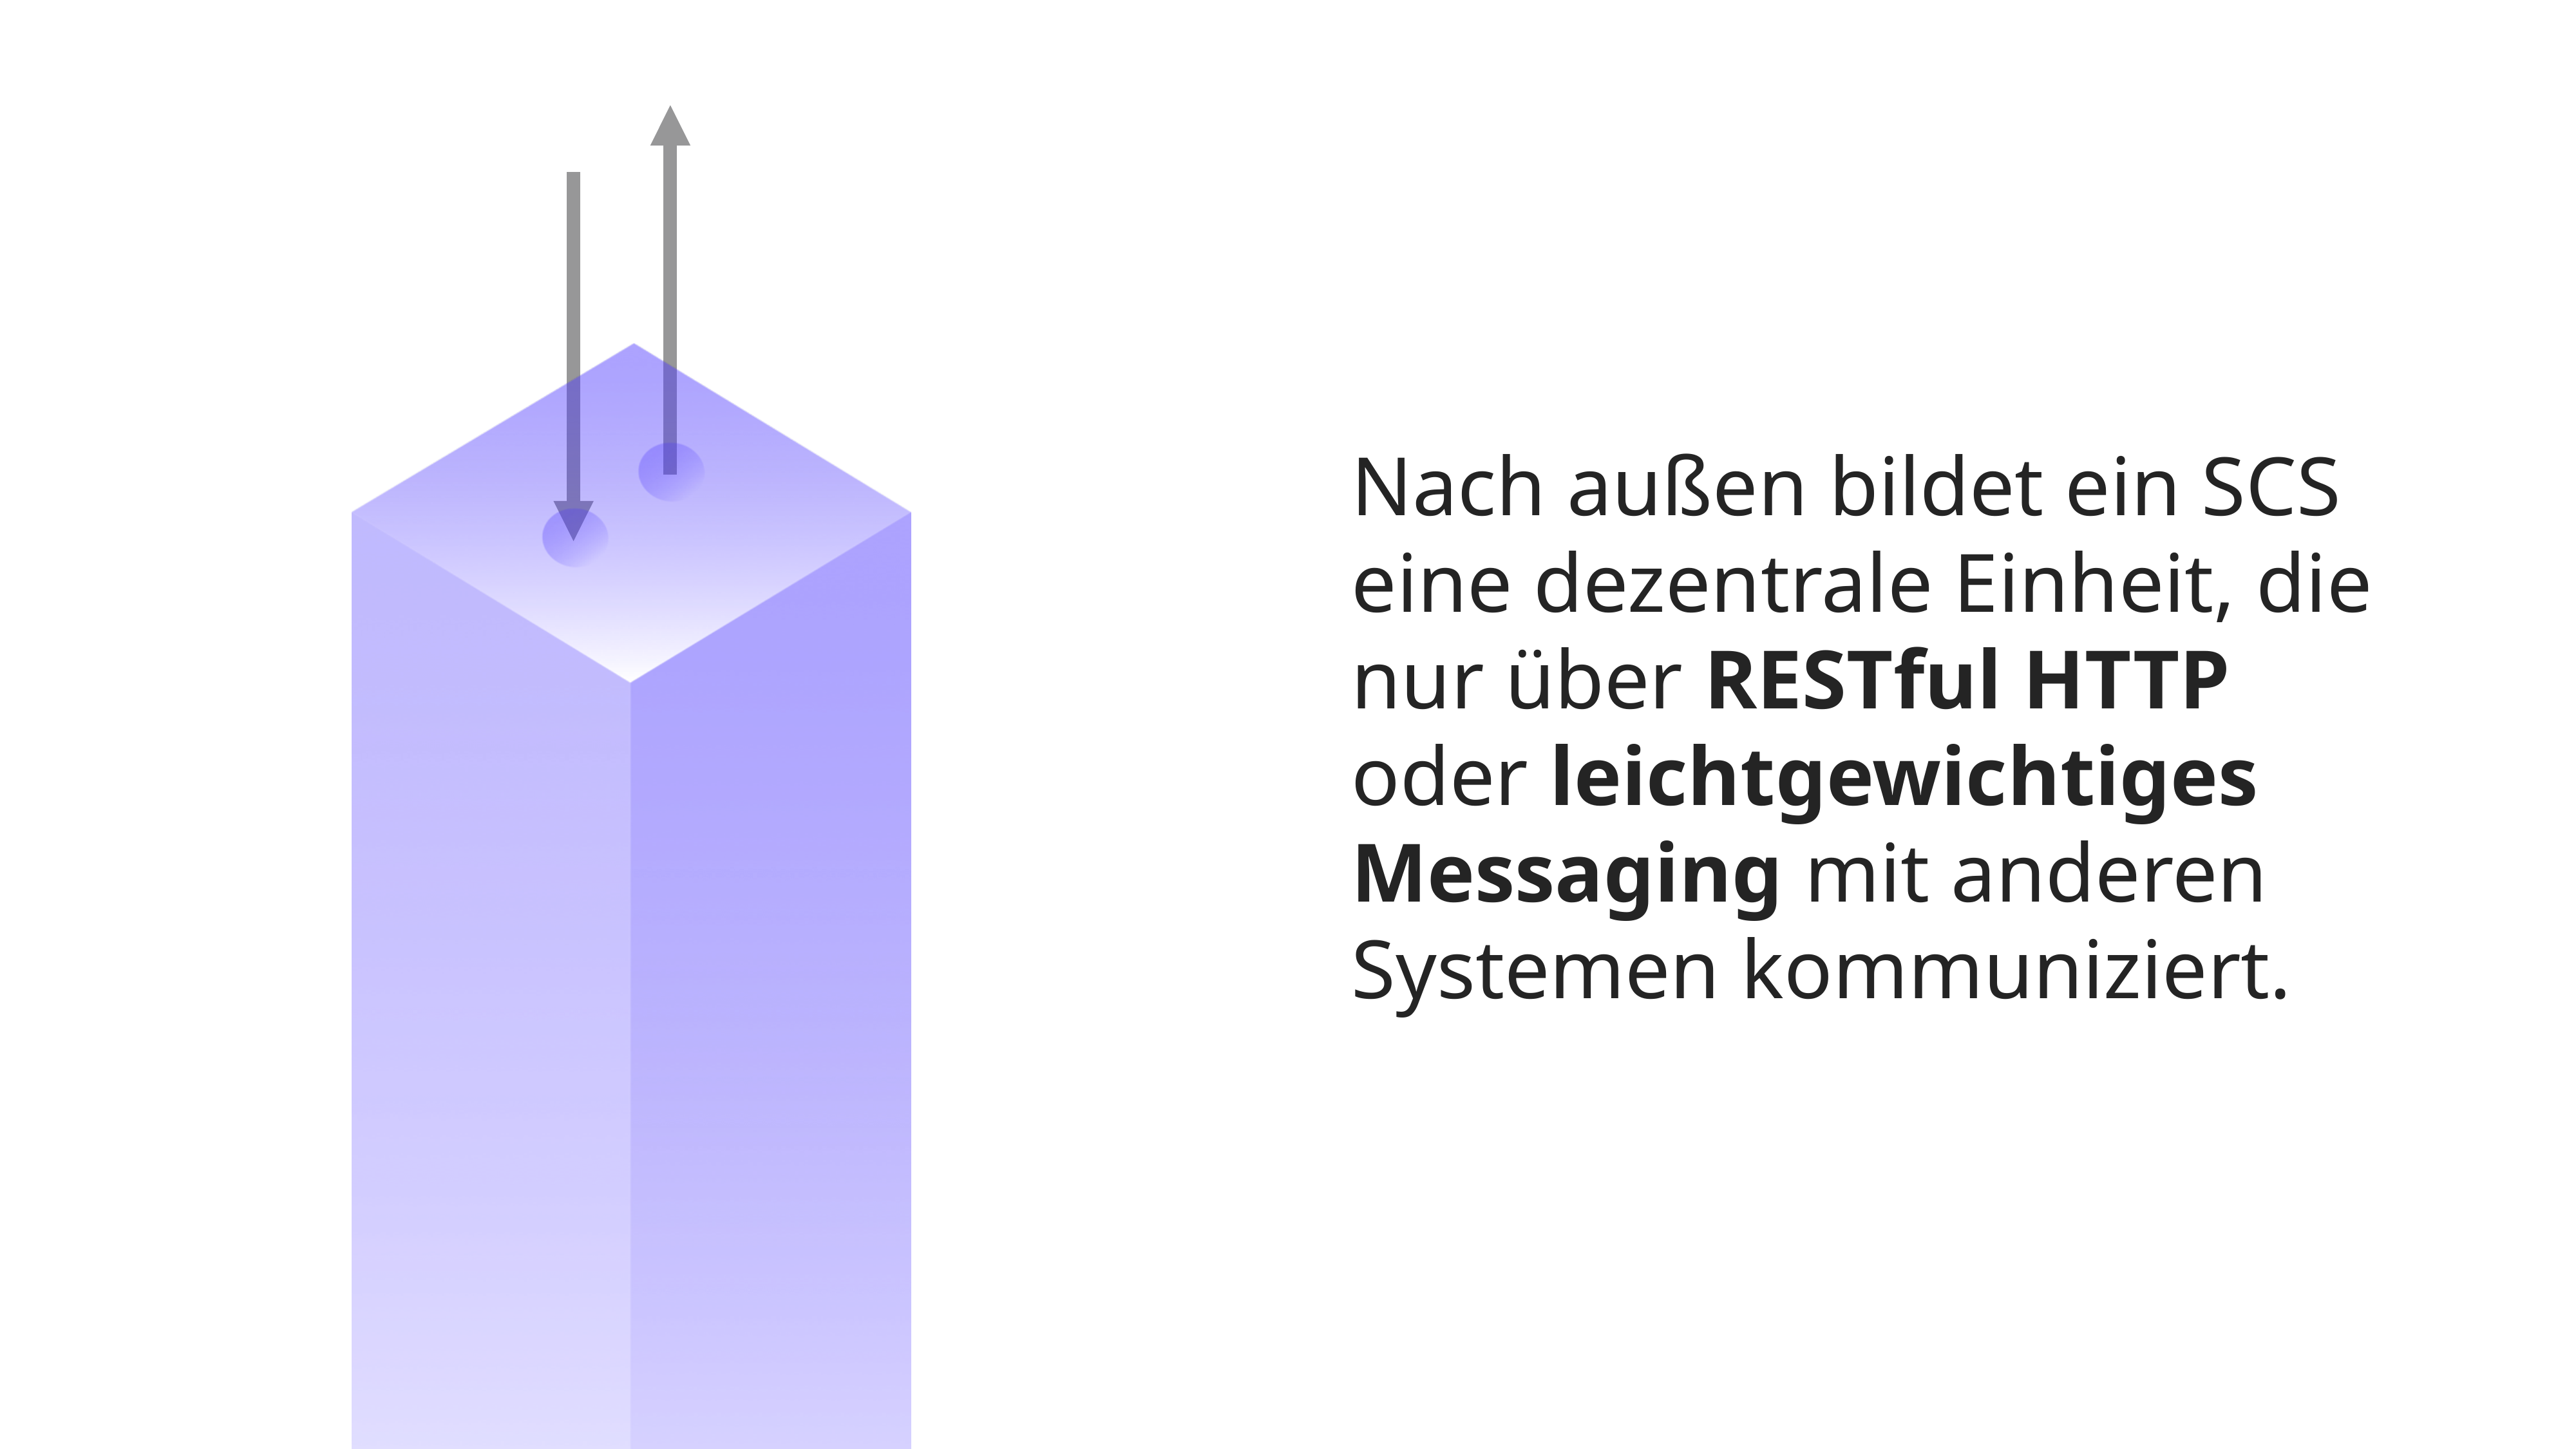

# Nach außen bildet ein SCS eine dezentrale Einheit, die nur über RESTful HTTP oder leichtgewichtiges Messaging mit anderen Systemen kommuniziert.